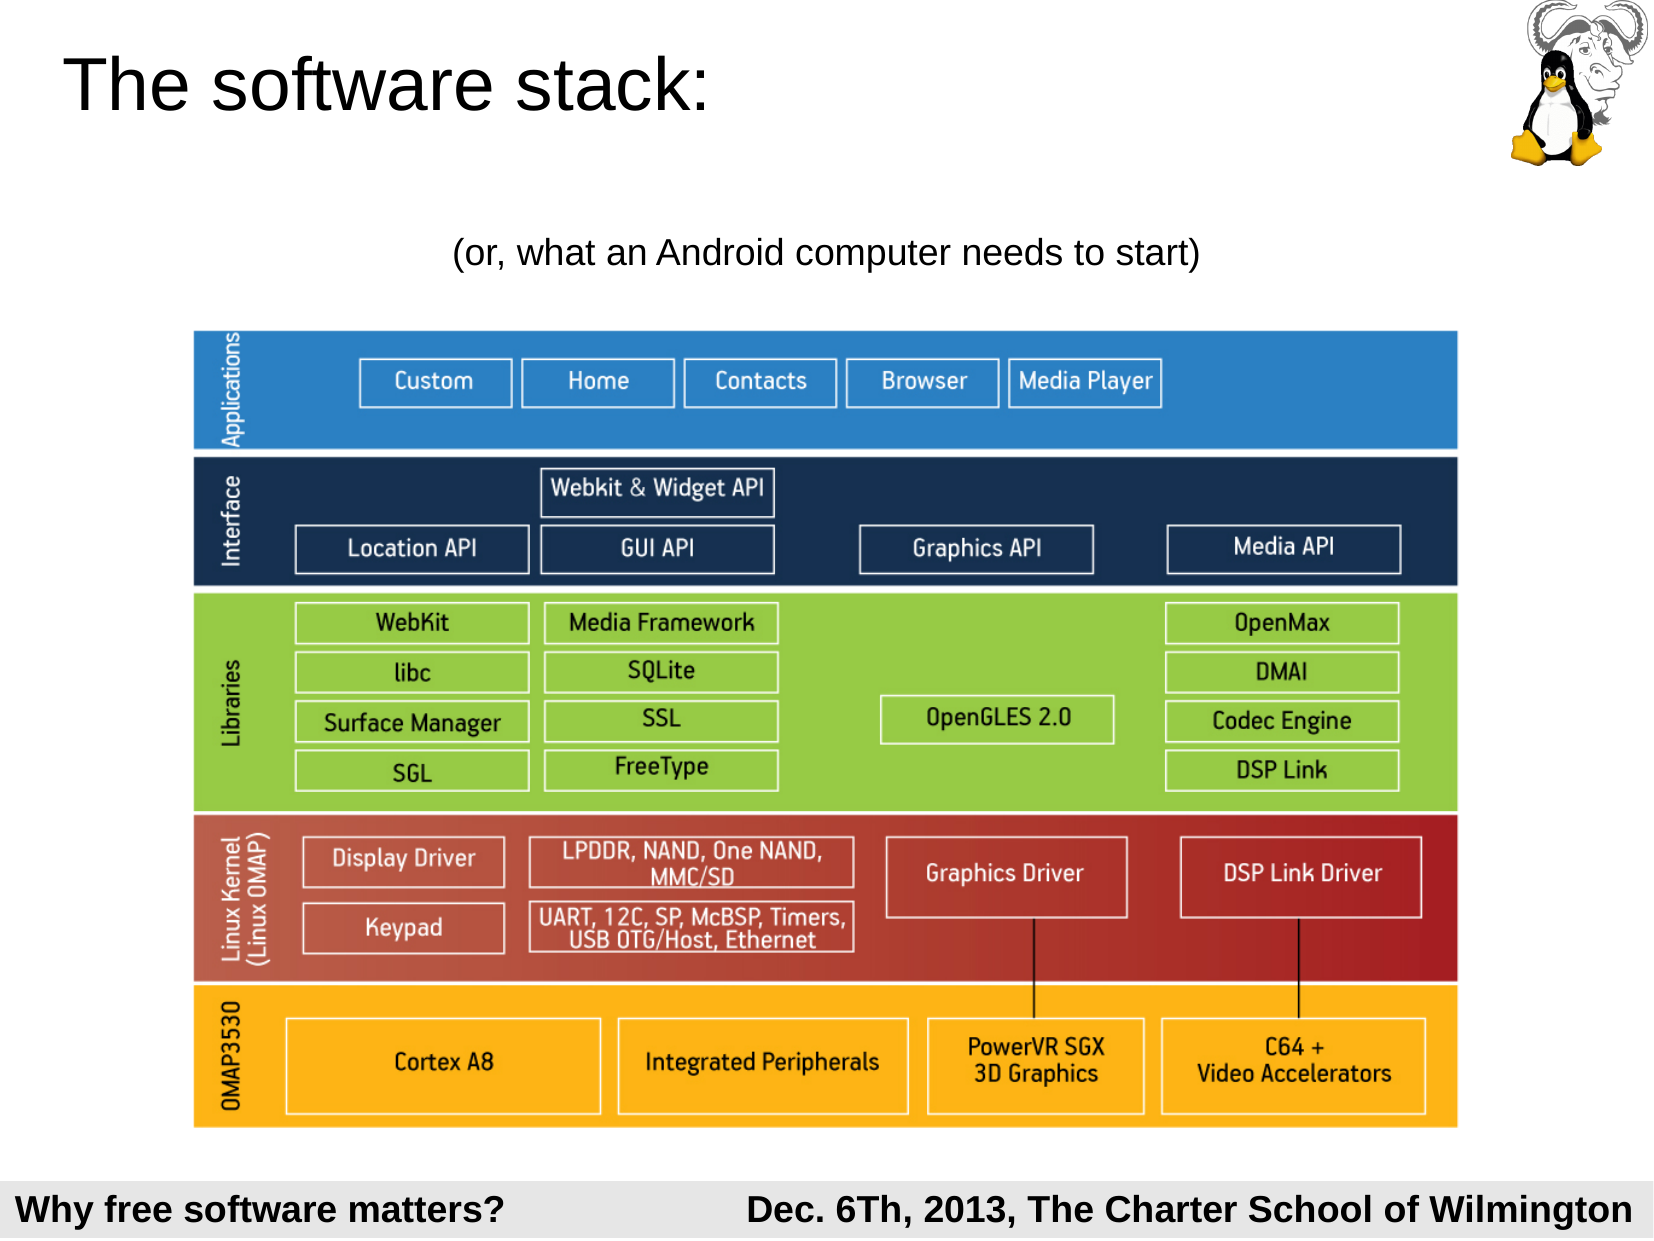

The software stack:
(or, what an Android computer needs to start)
Why free software matters? Dec. 6Th, 2013, The Charter School of Wilmington